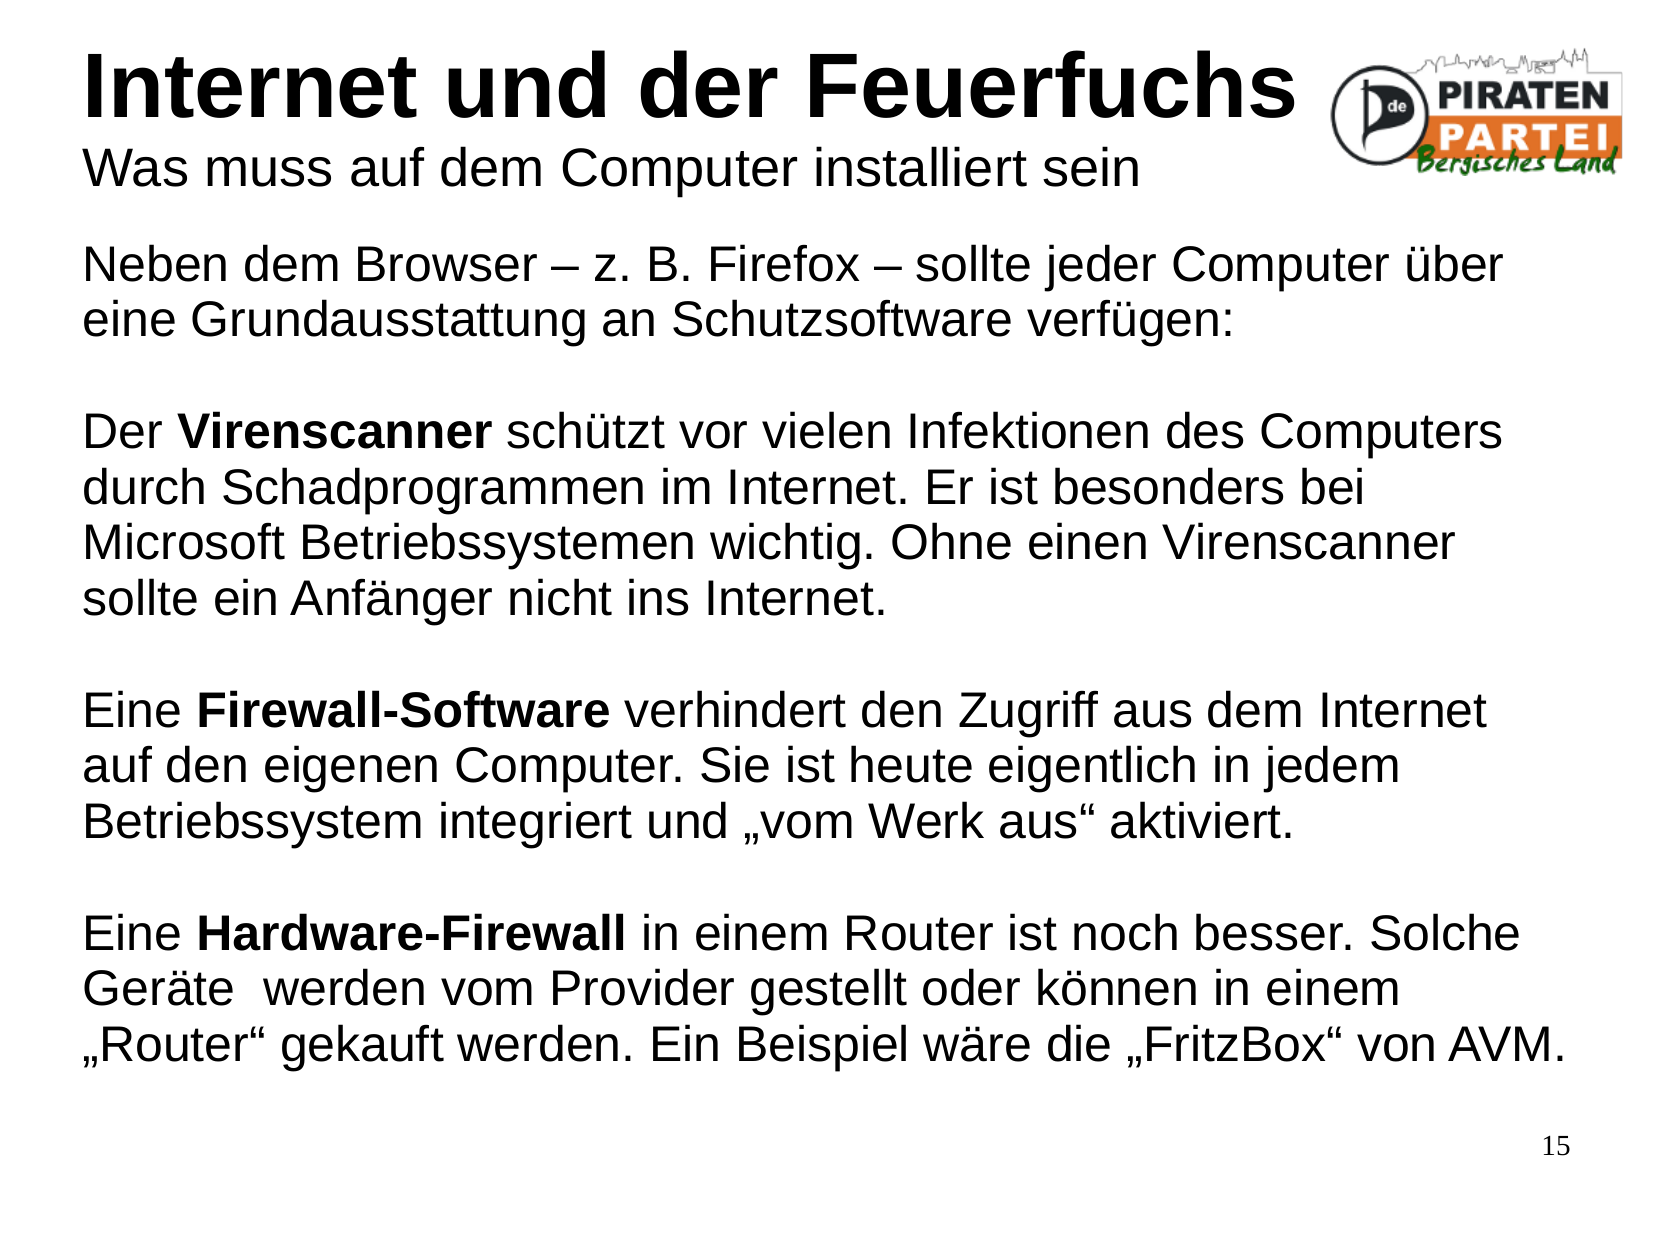

# Internet und der Feuerfuchs Was muss auf dem Computer installiert sein
Neben dem Browser – z. B. Firefox – sollte jeder Computer über eine Grundausstattung an Schutzsoftware verfügen:
Der Virenscanner schützt vor vielen Infektionen des Computers durch Schadprogrammen im Internet. Er ist besonders bei Microsoft Betriebssystemen wichtig. Ohne einen Virenscanner sollte ein Anfänger nicht ins Internet.
Eine Firewall-Software verhindert den Zugriff aus dem Internet auf den eigenen Computer. Sie ist heute eigentlich in jedem Betriebssystem integriert und „vom Werk aus“ aktiviert.
Eine Hardware-Firewall in einem Router ist noch besser. Solche Geräte werden vom Provider gestellt oder können in einem „Router“ gekauft werden. Ein Beispiel wäre die „FritzBox“ von AVM.
15